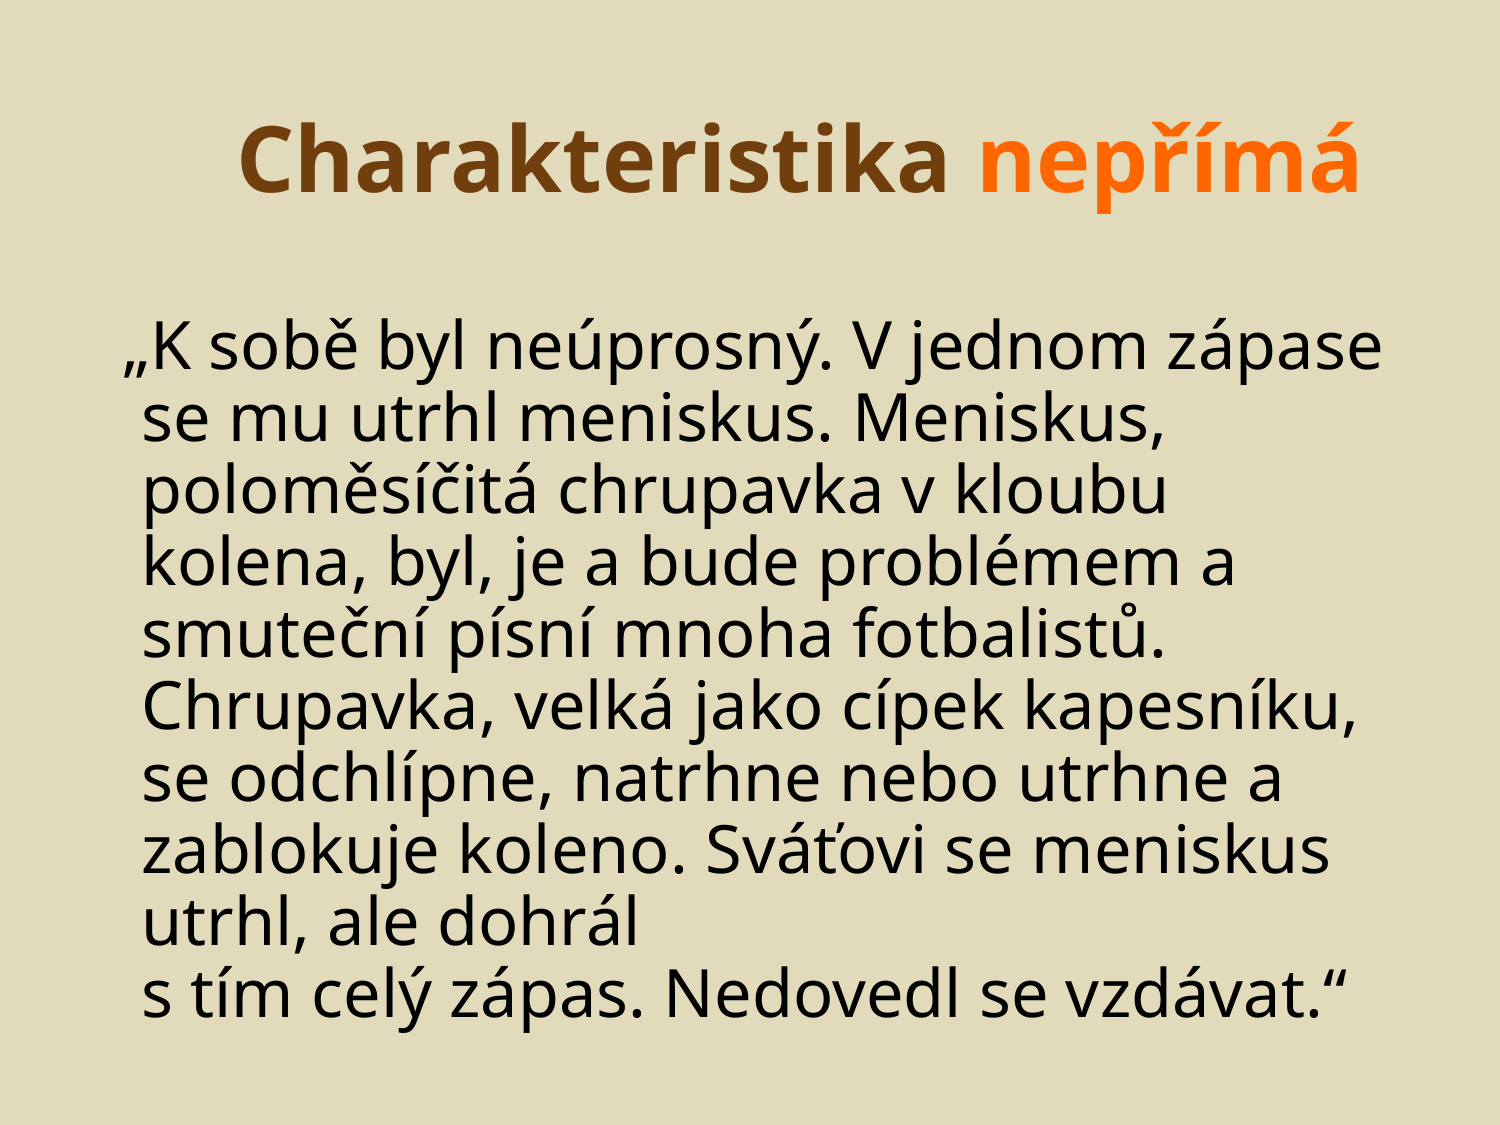

# Charakteristika nepřímá
 „K sobě byl neúprosný. V jednom zápase se mu utrhl meniskus. Meniskus, poloměsíčitá chrupavka v kloubu kolena, byl, je a bude problémem a smuteční písní mnoha fotbalistů. Chrupavka, velká jako cípek kapesníku, se odchlípne, natrhne nebo utrhne a zablokuje koleno. Sváťovi se meniskus utrhl, ale dohrál
s tím celý zápas. Nedovedl se vzdávat.“